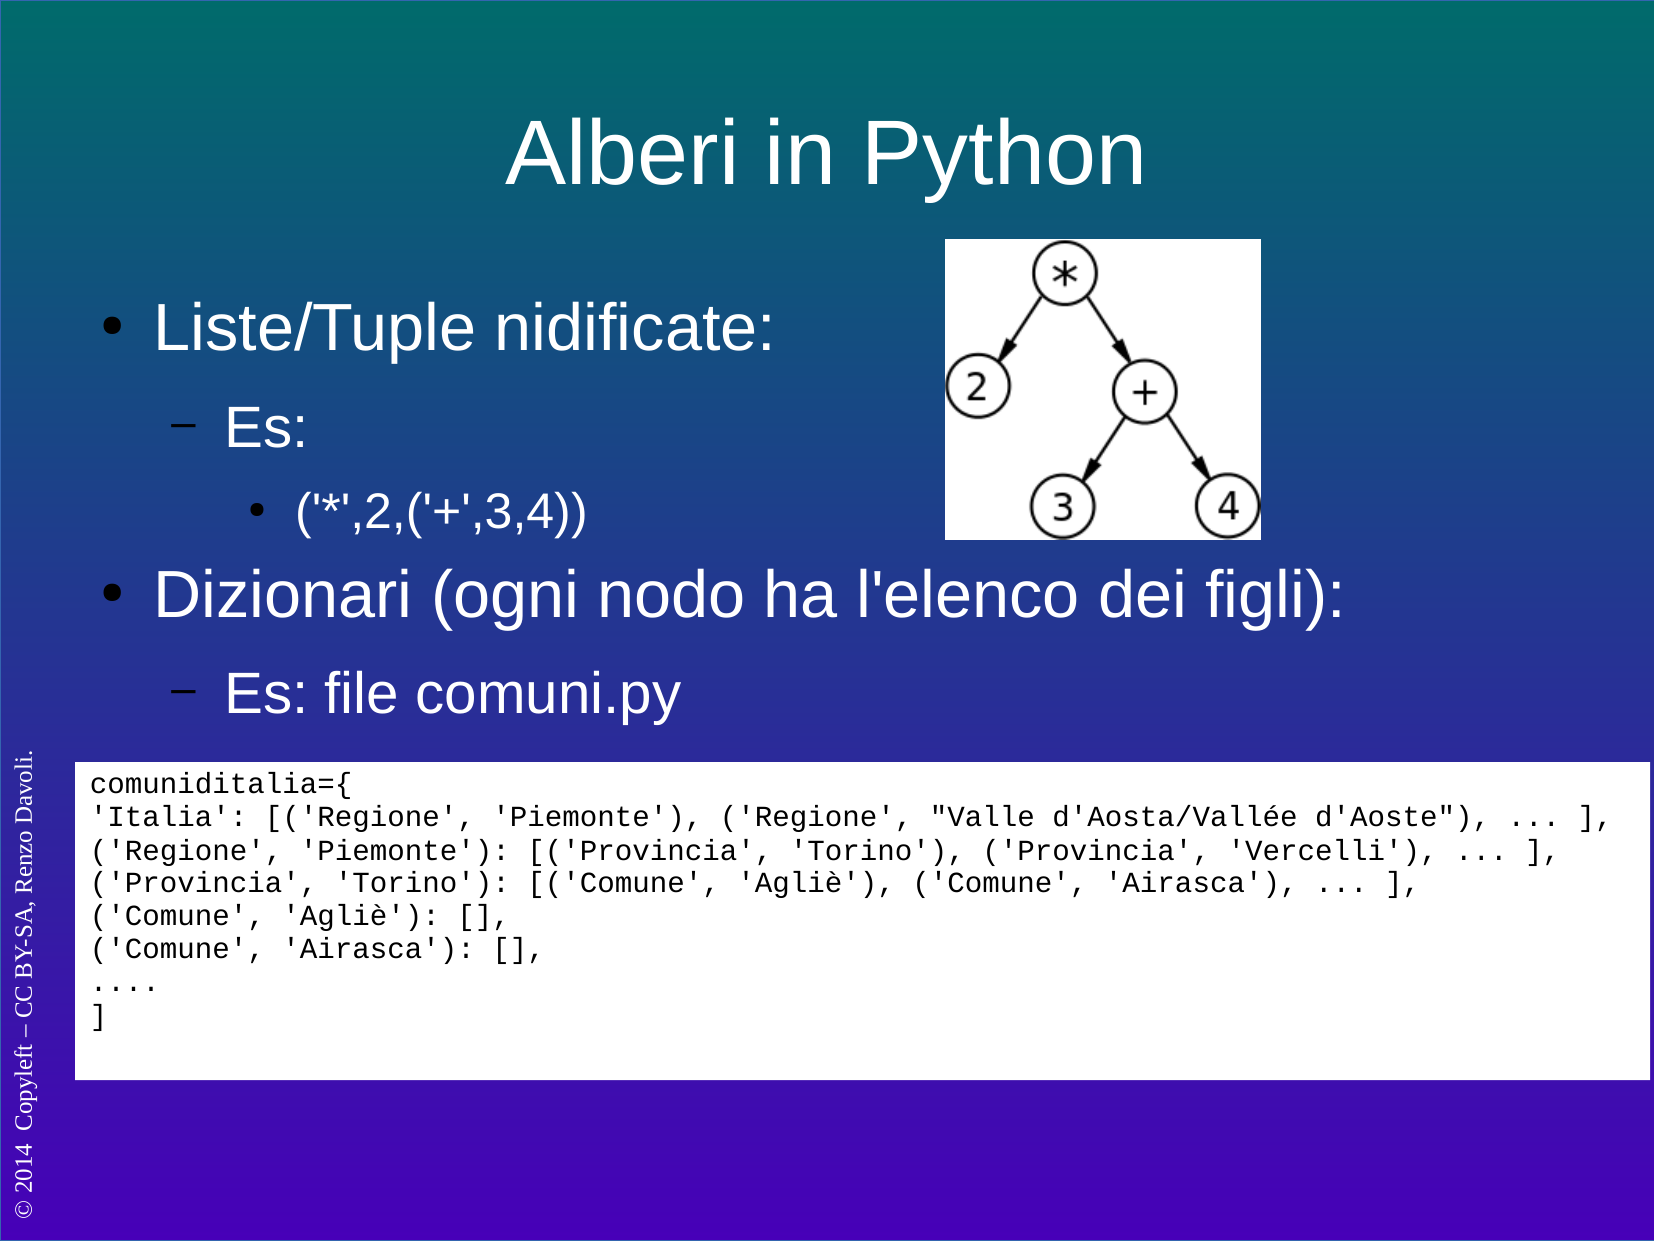

# Alberi in Python
Liste/Tuple nidificate:
Es:
('*',2,('+',3,4))
Dizionari (ogni nodo ha l'elenco dei figli):
Es: file comuni.py
comuniditalia={
'Italia': [('Regione', 'Piemonte'), ('Regione', "Valle d'Aosta/Vallée d'Aoste"), ... ],
('Regione', 'Piemonte'): [('Provincia', 'Torino'), ('Provincia', 'Vercelli'), ... ],
('Provincia', 'Torino'): [('Comune', 'Agliè'), ('Comune', 'Airasca'), ... ],
('Comune', 'Agliè'): [],
('Comune', 'Airasca'): [],
....
]